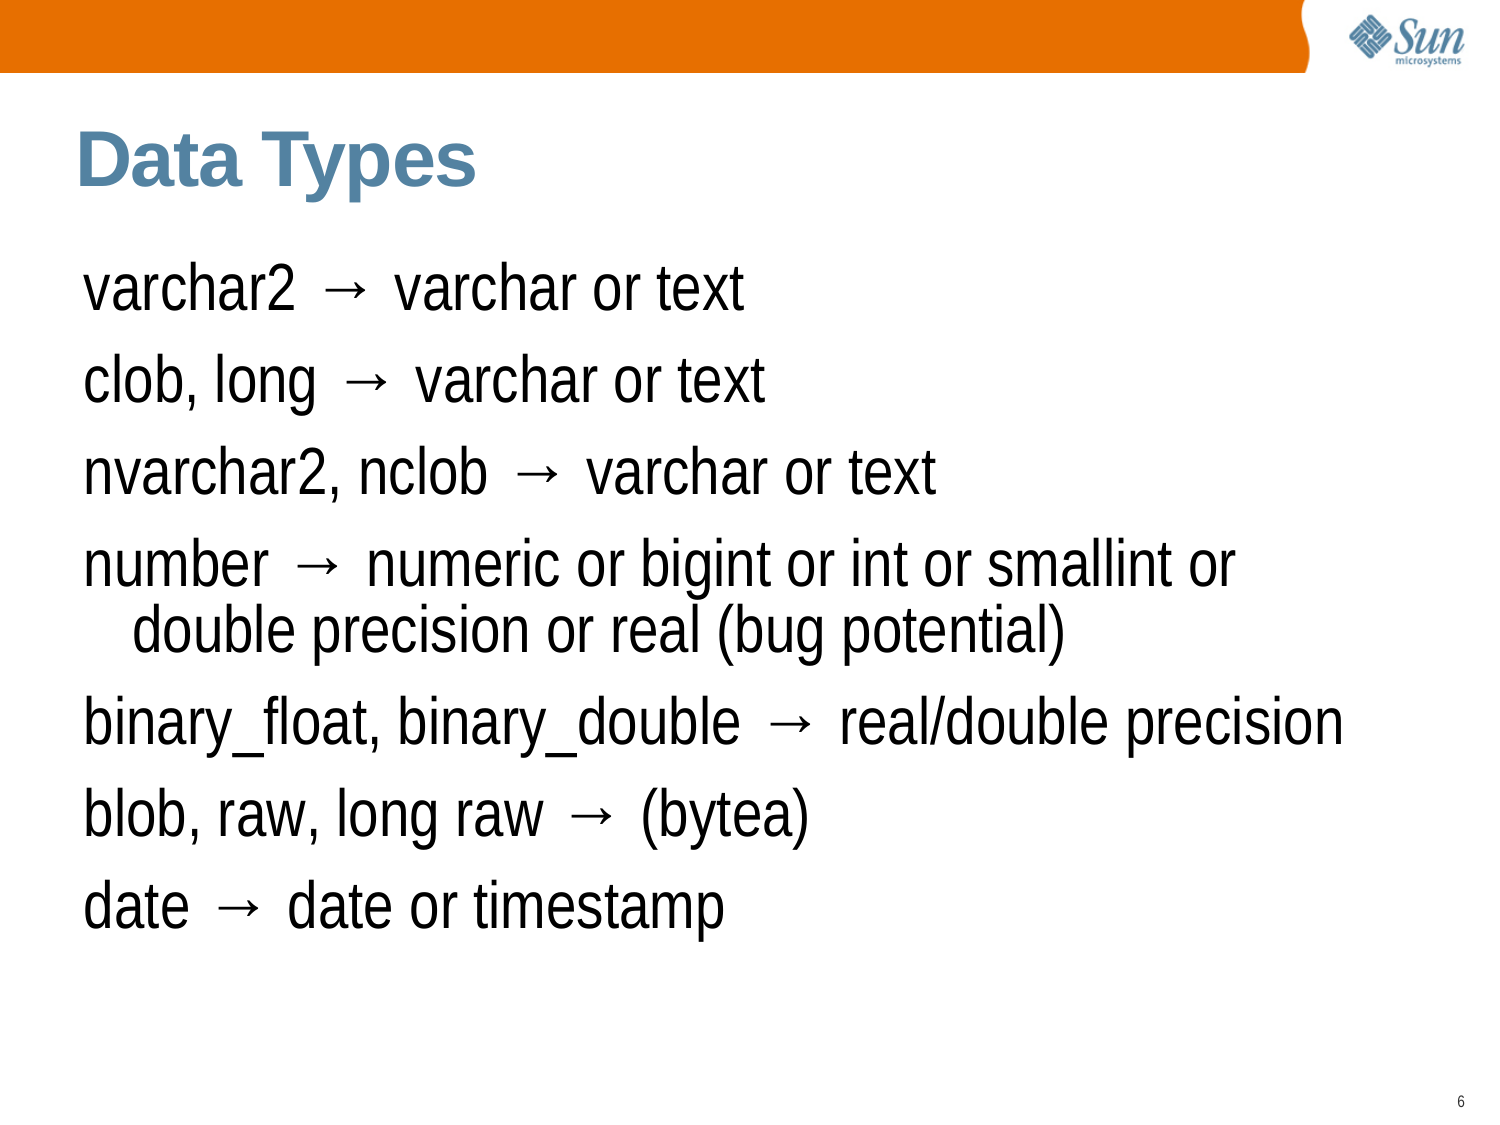

# Data Types
varchar2 → varchar or text
clob, long → varchar or text
nvarchar2, nclob → varchar or text
number → numeric or bigint or int or smallint or double precision or real (bug potential)
binary_float, binary_double → real/double precision
blob, raw, long raw → (bytea)
date → date or timestamp